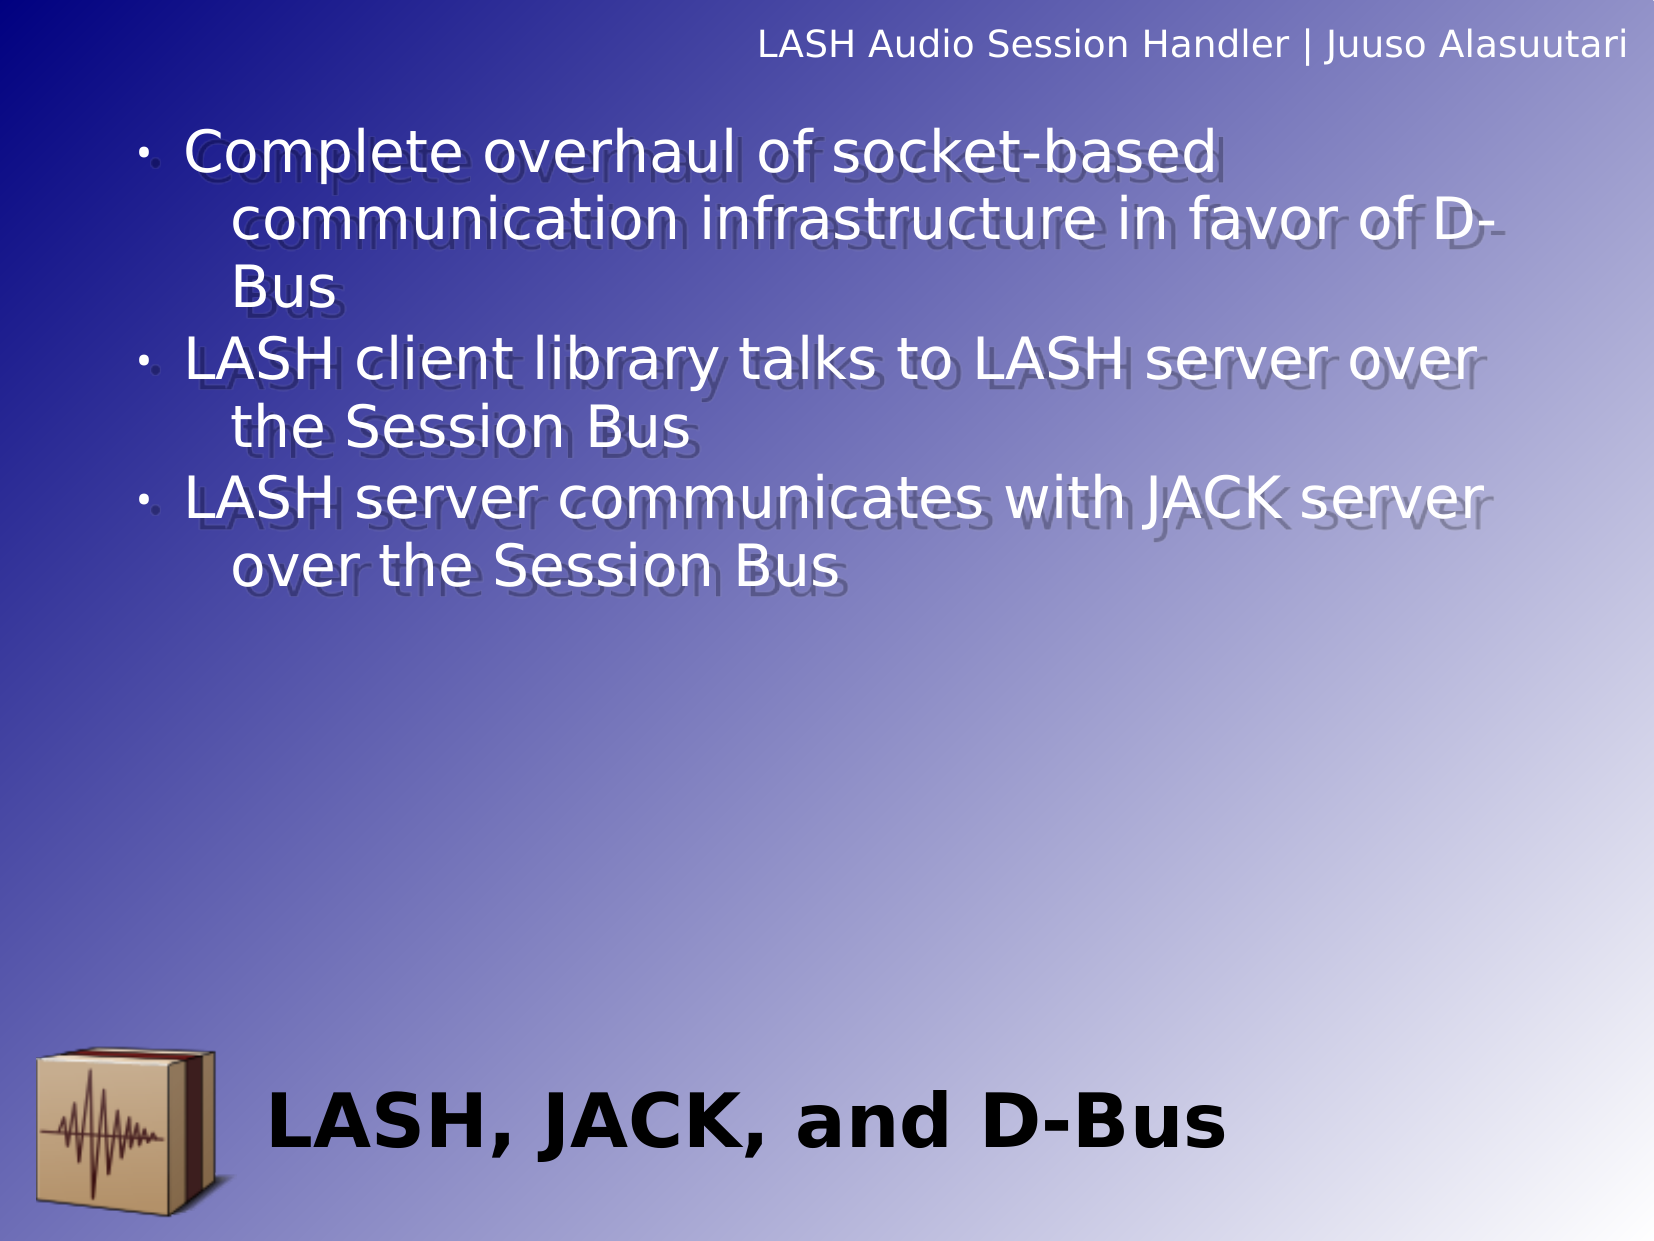

Complete overhaul of socket-based communication infrastructure in favor of D-Bus
LASH client library talks to LASH server over the Session Bus
LASH server communicates with JACK server over the Session Bus
# LASH, JACK, and D-Bus